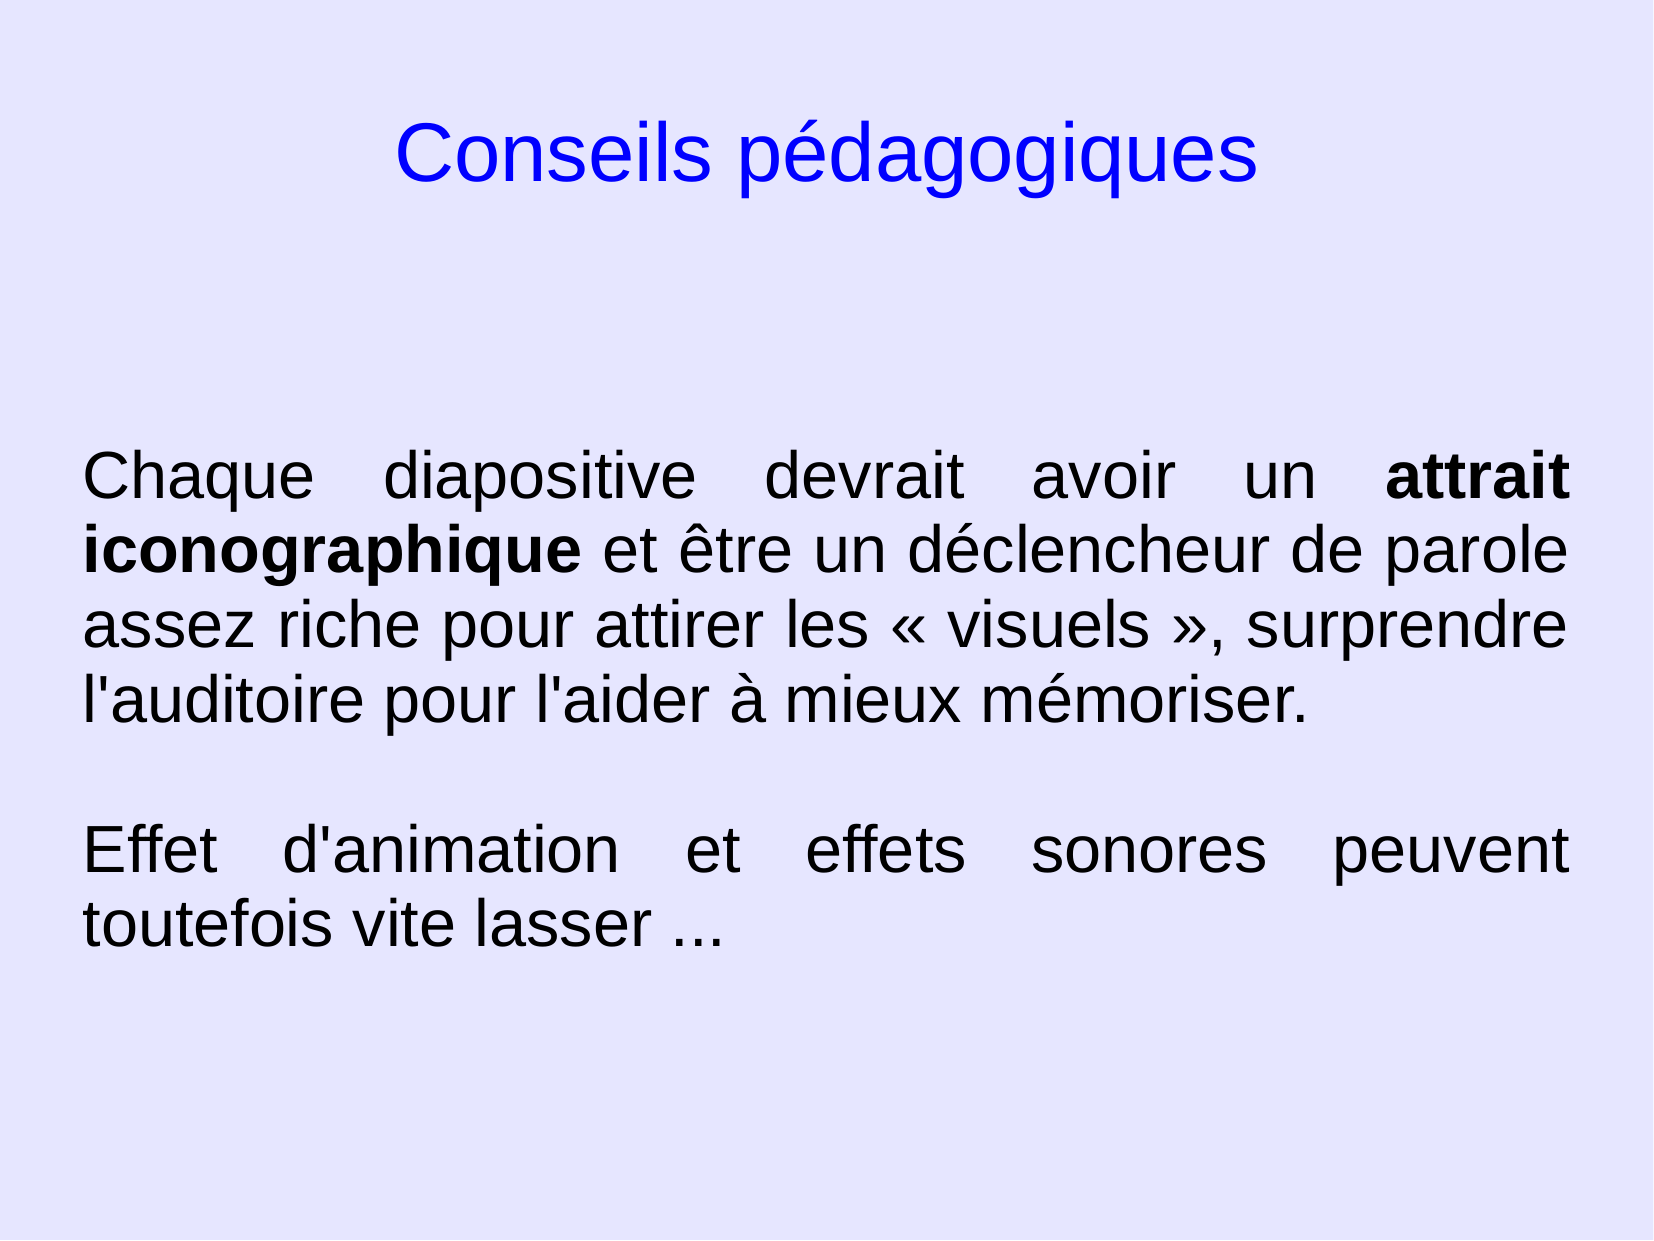

# Conseils pédagogiques
Chaque diapositive devrait avoir un attrait iconographique et être un déclencheur de parole assez riche pour attirer les « visuels », surprendre l'auditoire pour l'aider à mieux mémoriser.
Effet d'animation et effets sonores peuvent toutefois vite lasser ...